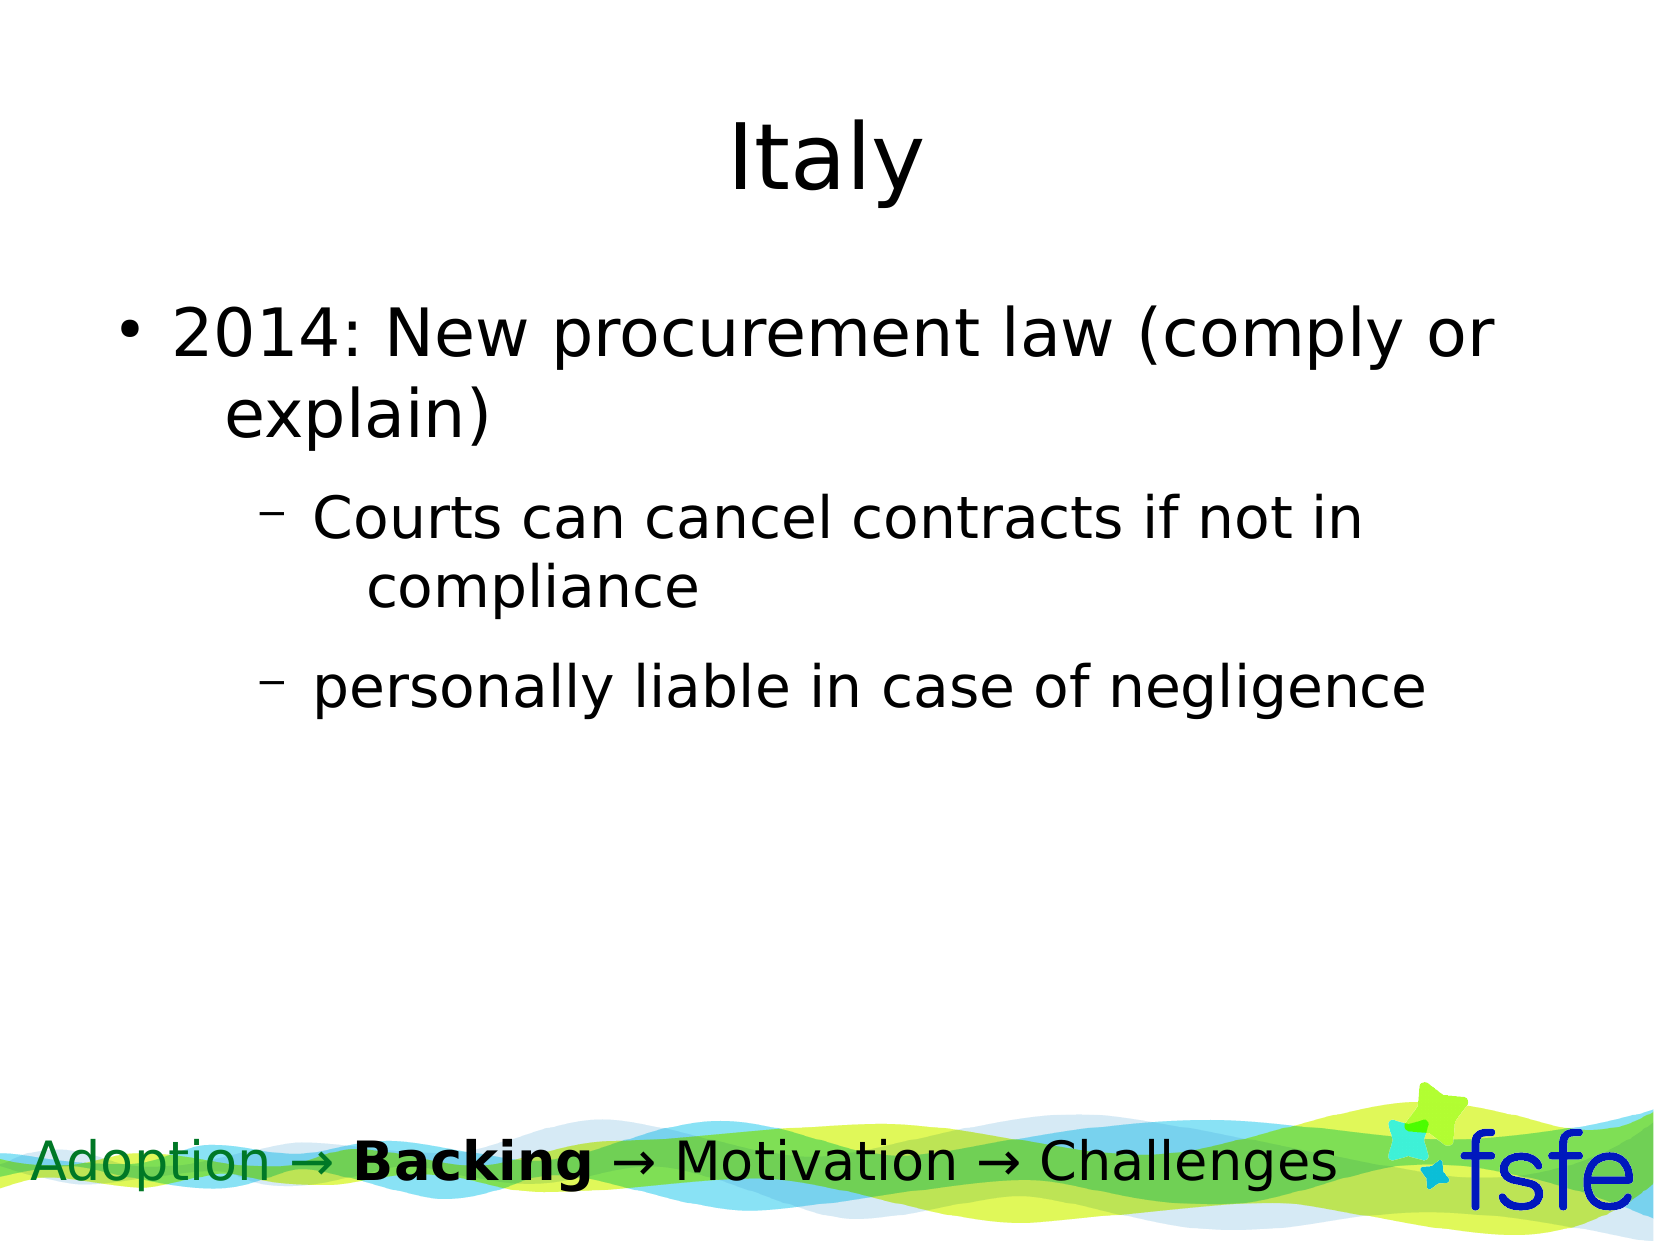

# Italy
2014: New procurement law (comply or explain)
Courts can cancel contracts if not in compliance
personally liable in case of negligence
Adoption → Backing → Motivation → Challenges